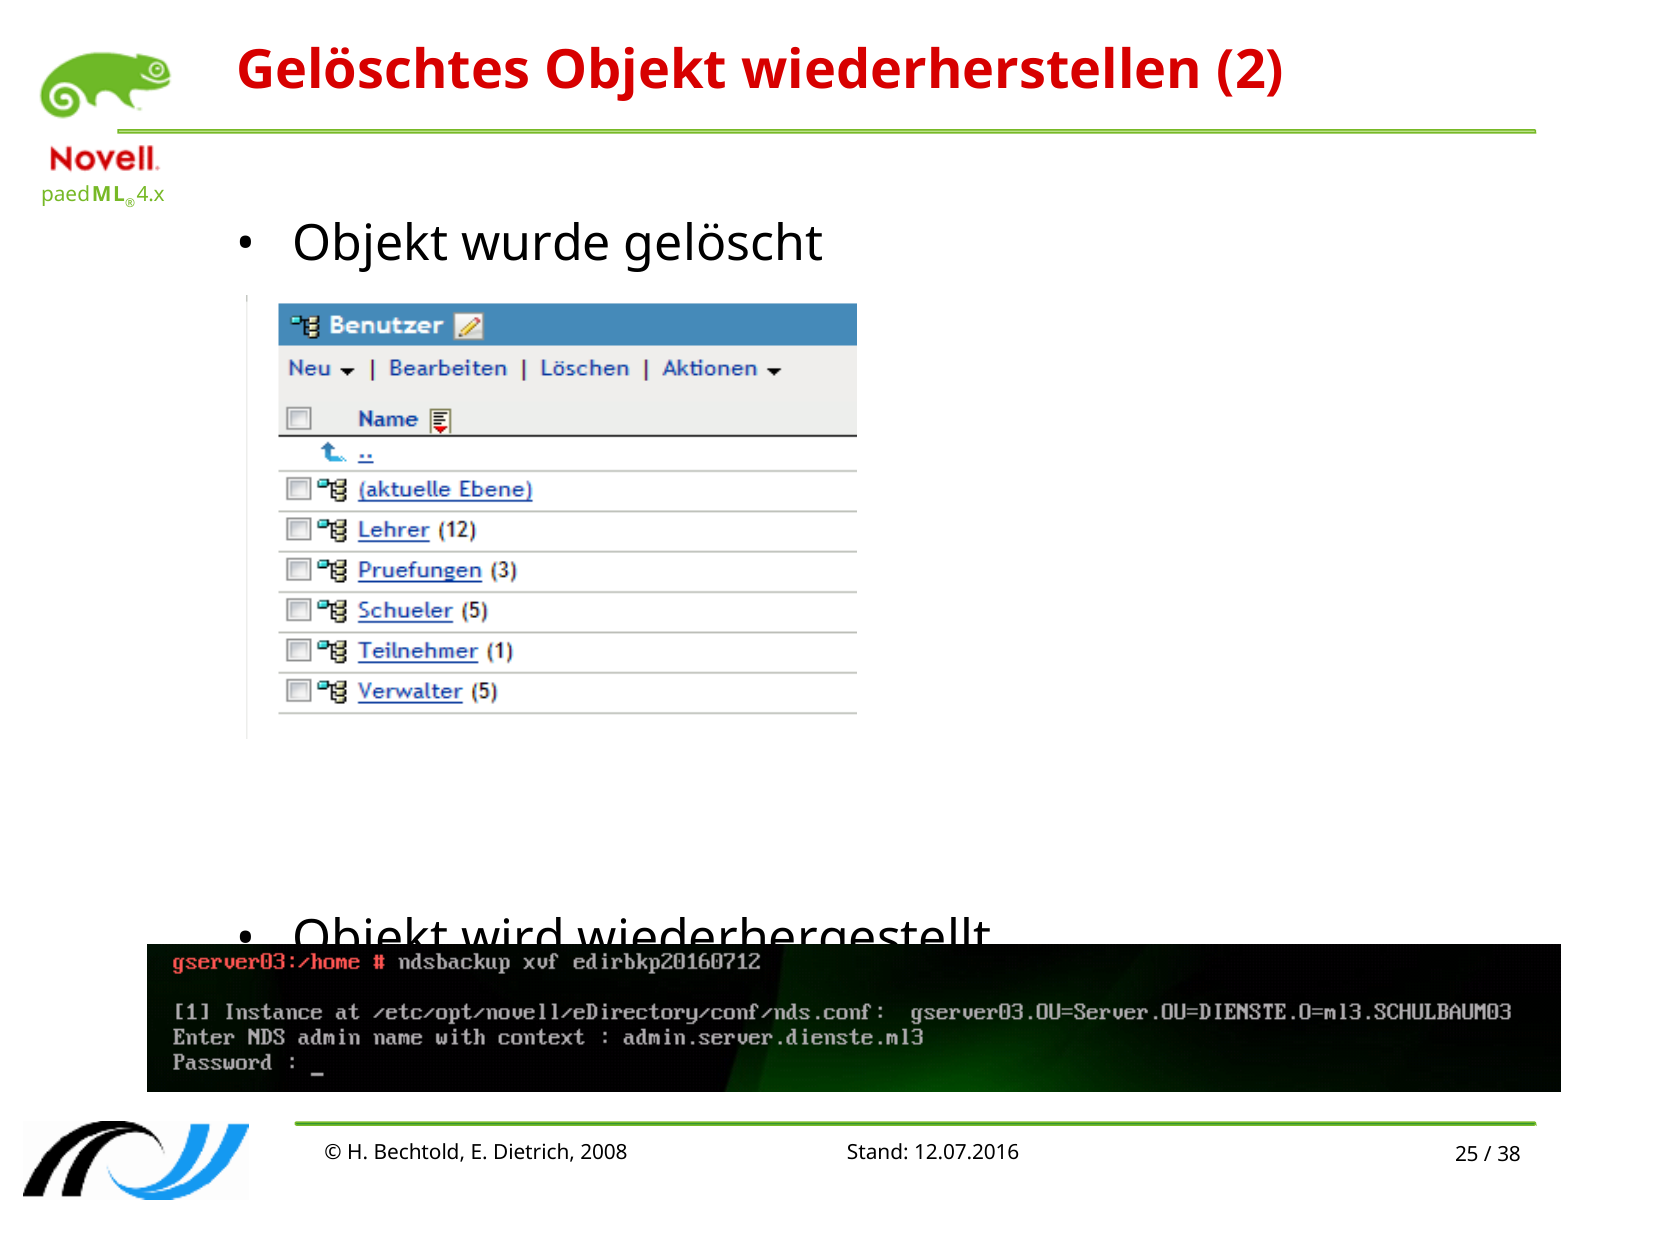

# Gelöschtes Objekt wiederherstellen (2)
Objekt wurde gelöscht
Objekt wird wiederhergestellt
© H. Bechtold, E. Dietrich, 2008
12.07.2016
25